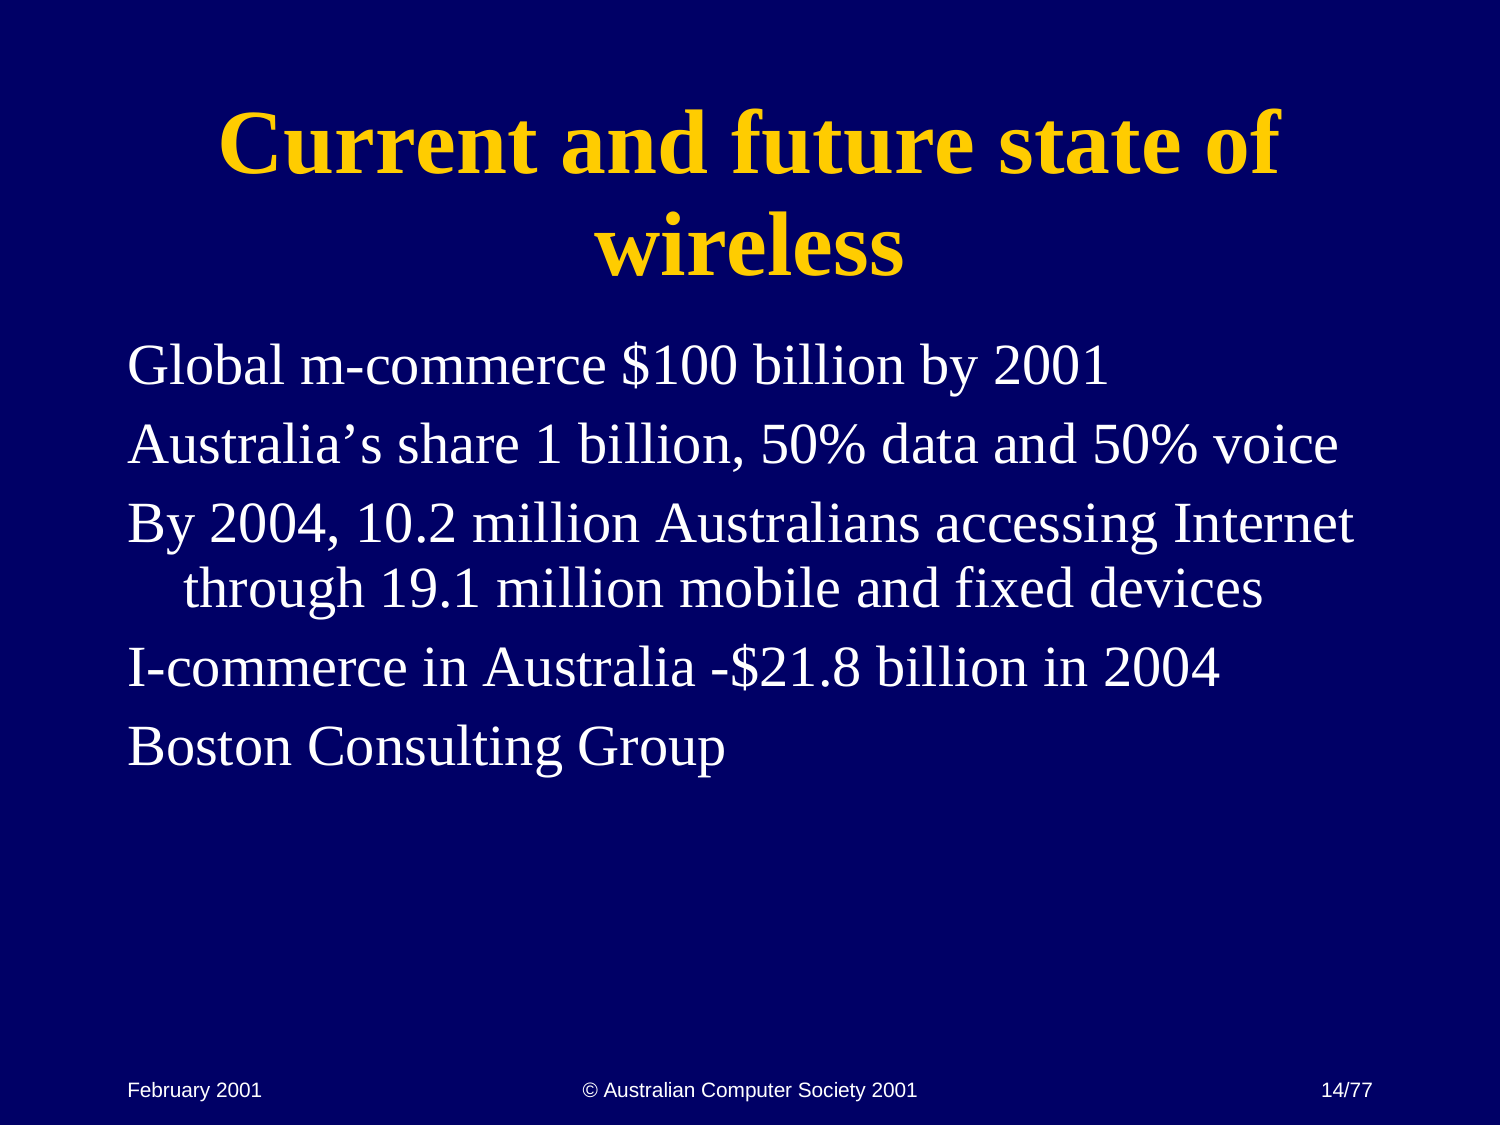

# Current and future state of wireless
Global m-commerce $100 billion by 2001
Australia’s share 1 billion, 50% data and 50% voice
By 2004, 10.2 million Australians accessing Internet through 19.1 million mobile and fixed devices
I-commerce in Australia -$21.8 billion in 2004
Boston Consulting Group
February 2001
© Australian Computer Society 2001
14